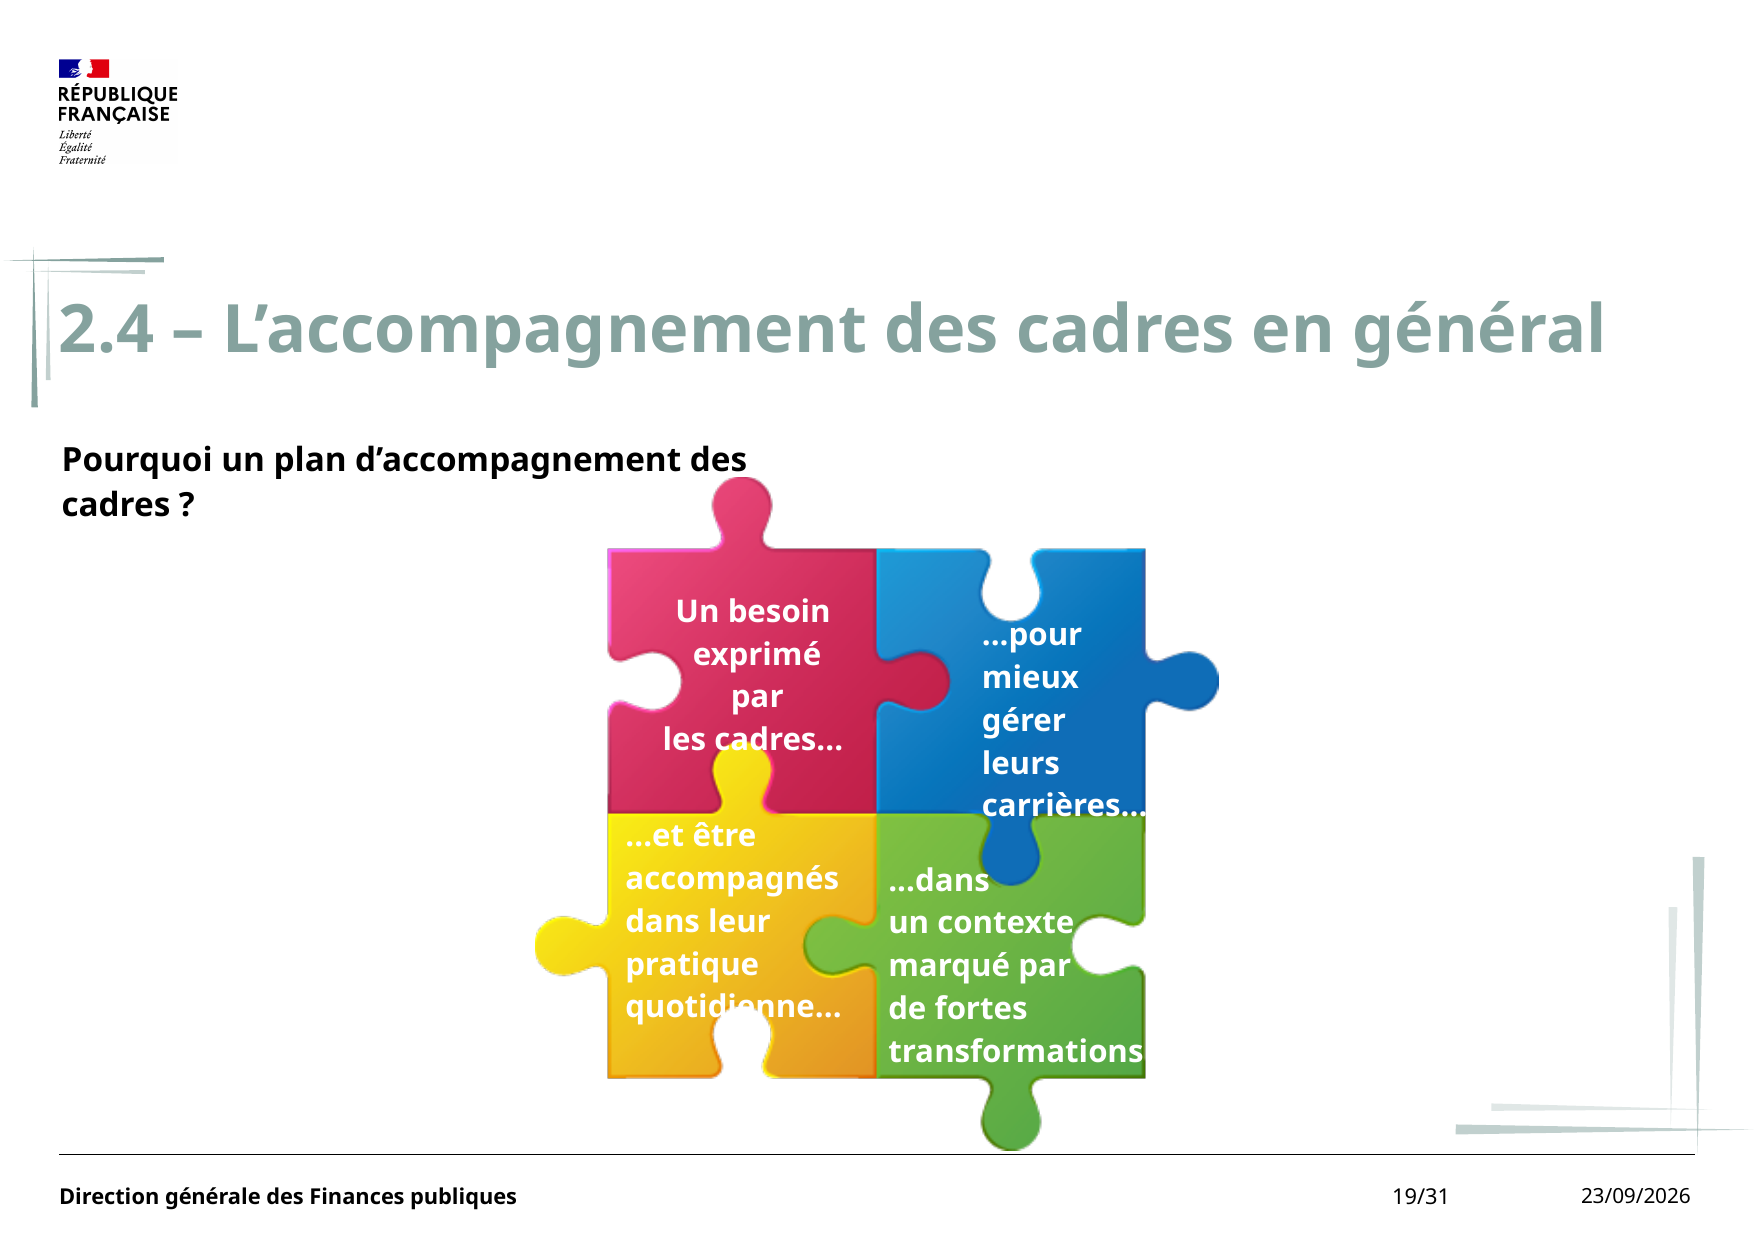

# 2.4 – L’accompagnement des cadres en général
Pourquoi un plan d’accompagnement des cadres ?
Un besoin exprimé
par
les cadres...
...pour
mieux
gérer
leurs carrières...
...et être accompagnés
dans leur
pratique quotidienne...
...dans
un contexte marqué par
de fortes transformations